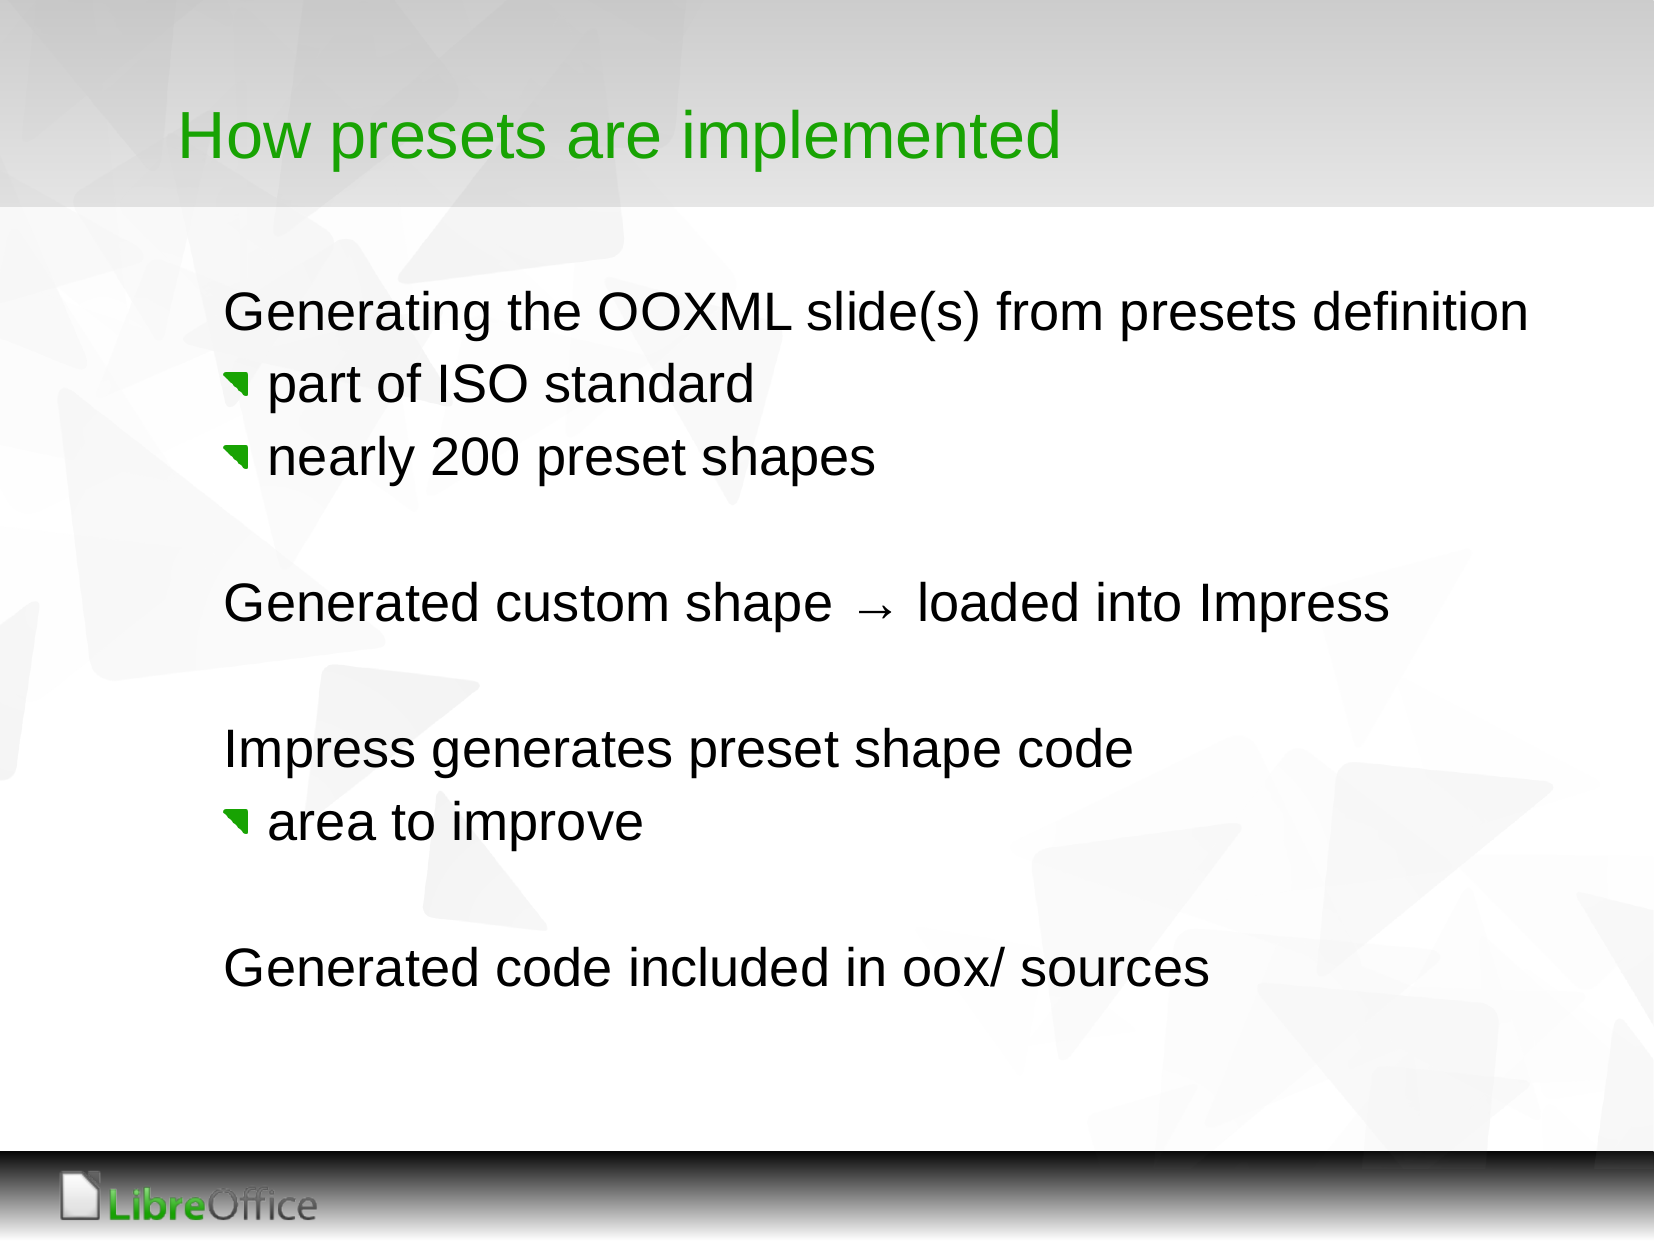

# How presets are implemented
Generating the OOXML slide(s) from presets definition
part of ISO standard
nearly 200 preset shapes
Generated custom shape → loaded into Impress
Impress generates preset shape code
area to improve
Generated code included in oox/ sources